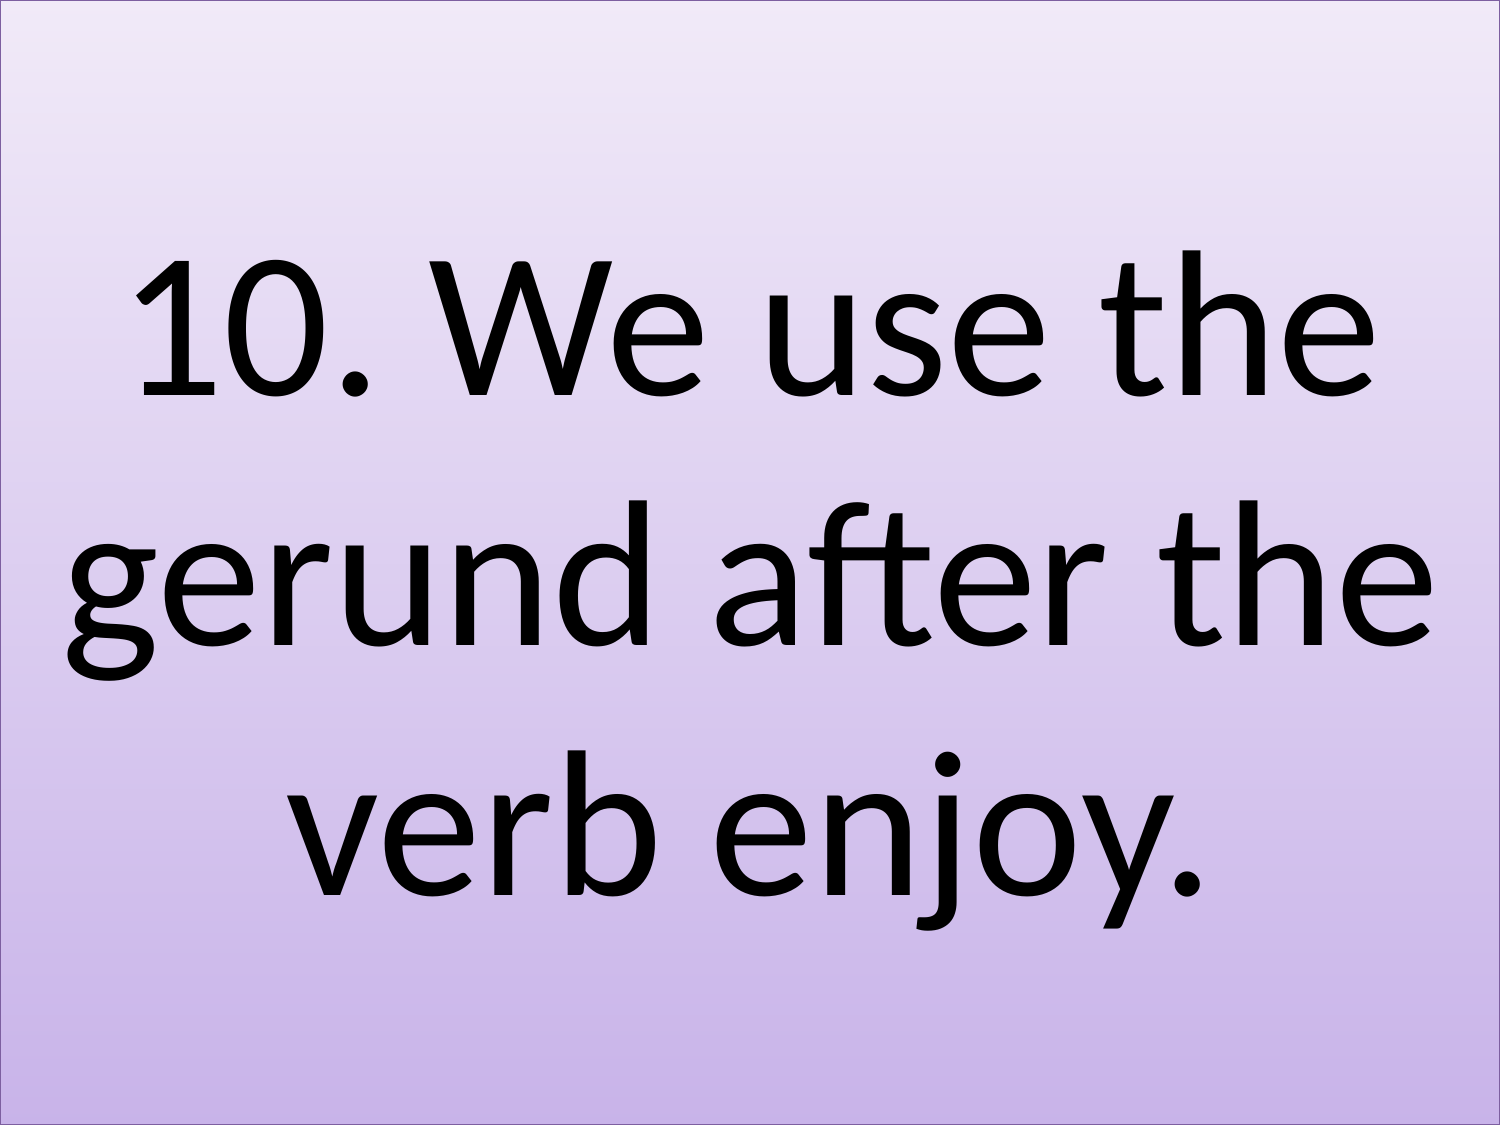

# 10. We use the gerund after the verb enjoy.